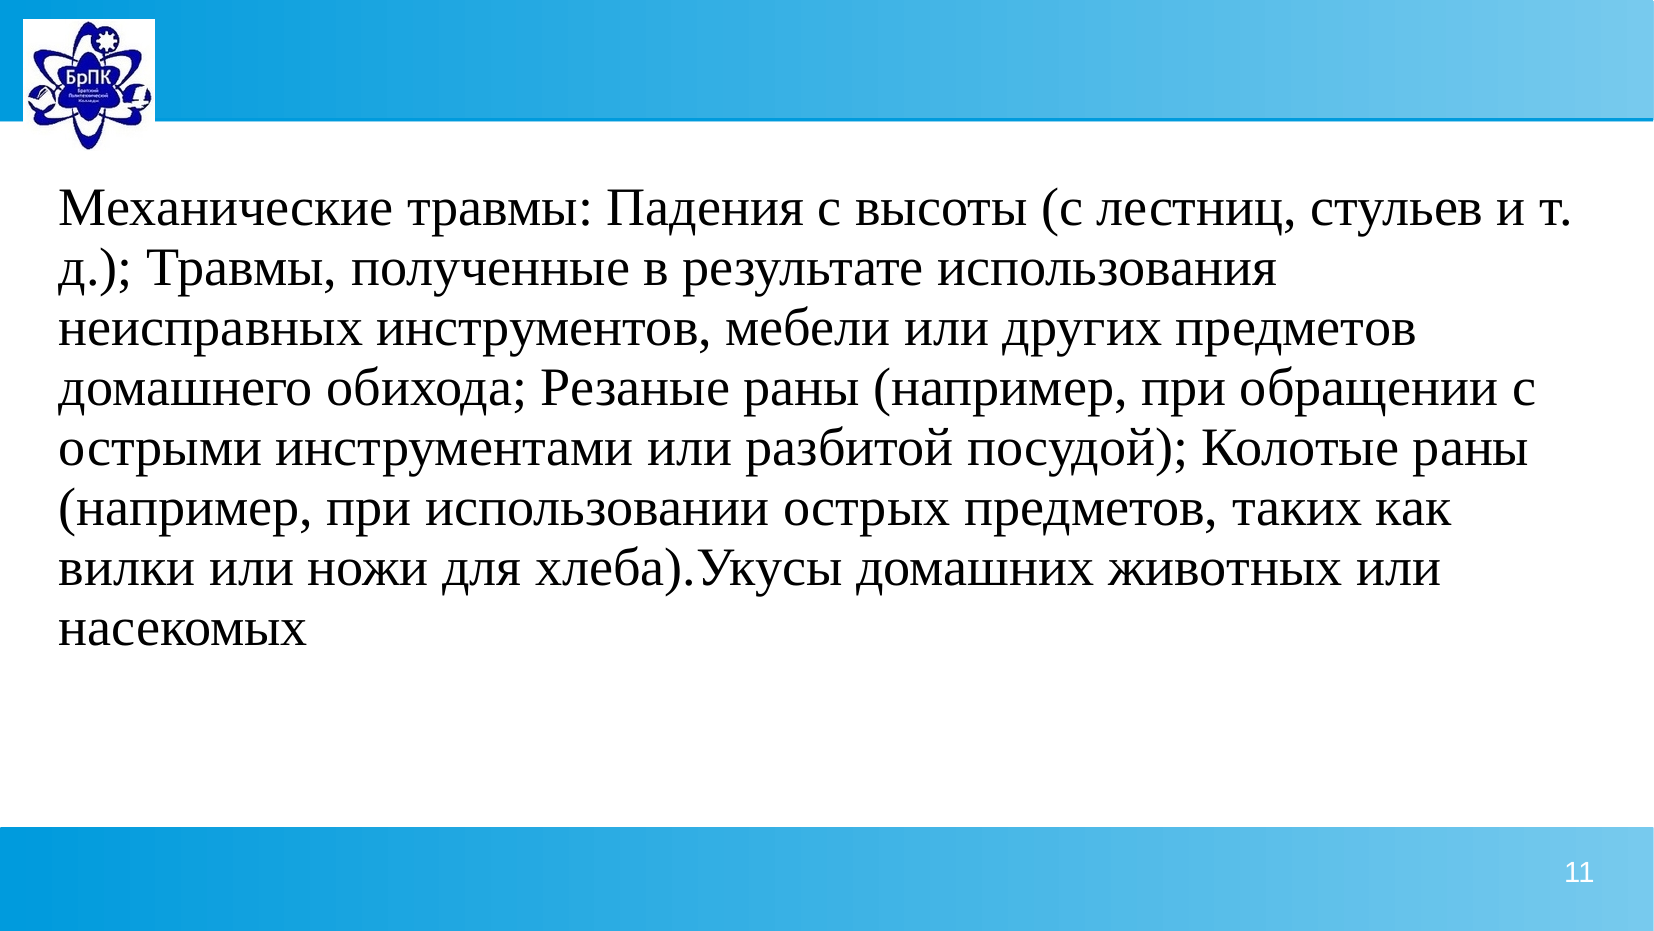

# Механические травмы: Падения с высоты (с лестниц, стульев и т. д.); Травмы, полученные в результате использования неисправных инструментов, мебели или других предметов домашнего обихода; Резаные раны (например, при обращении с острыми инструментами или разбитой посудой); Колотые раны (например, при использовании острых предметов, таких как вилки или ножи для хлеба).Укусы домашних животных или насекомых
11